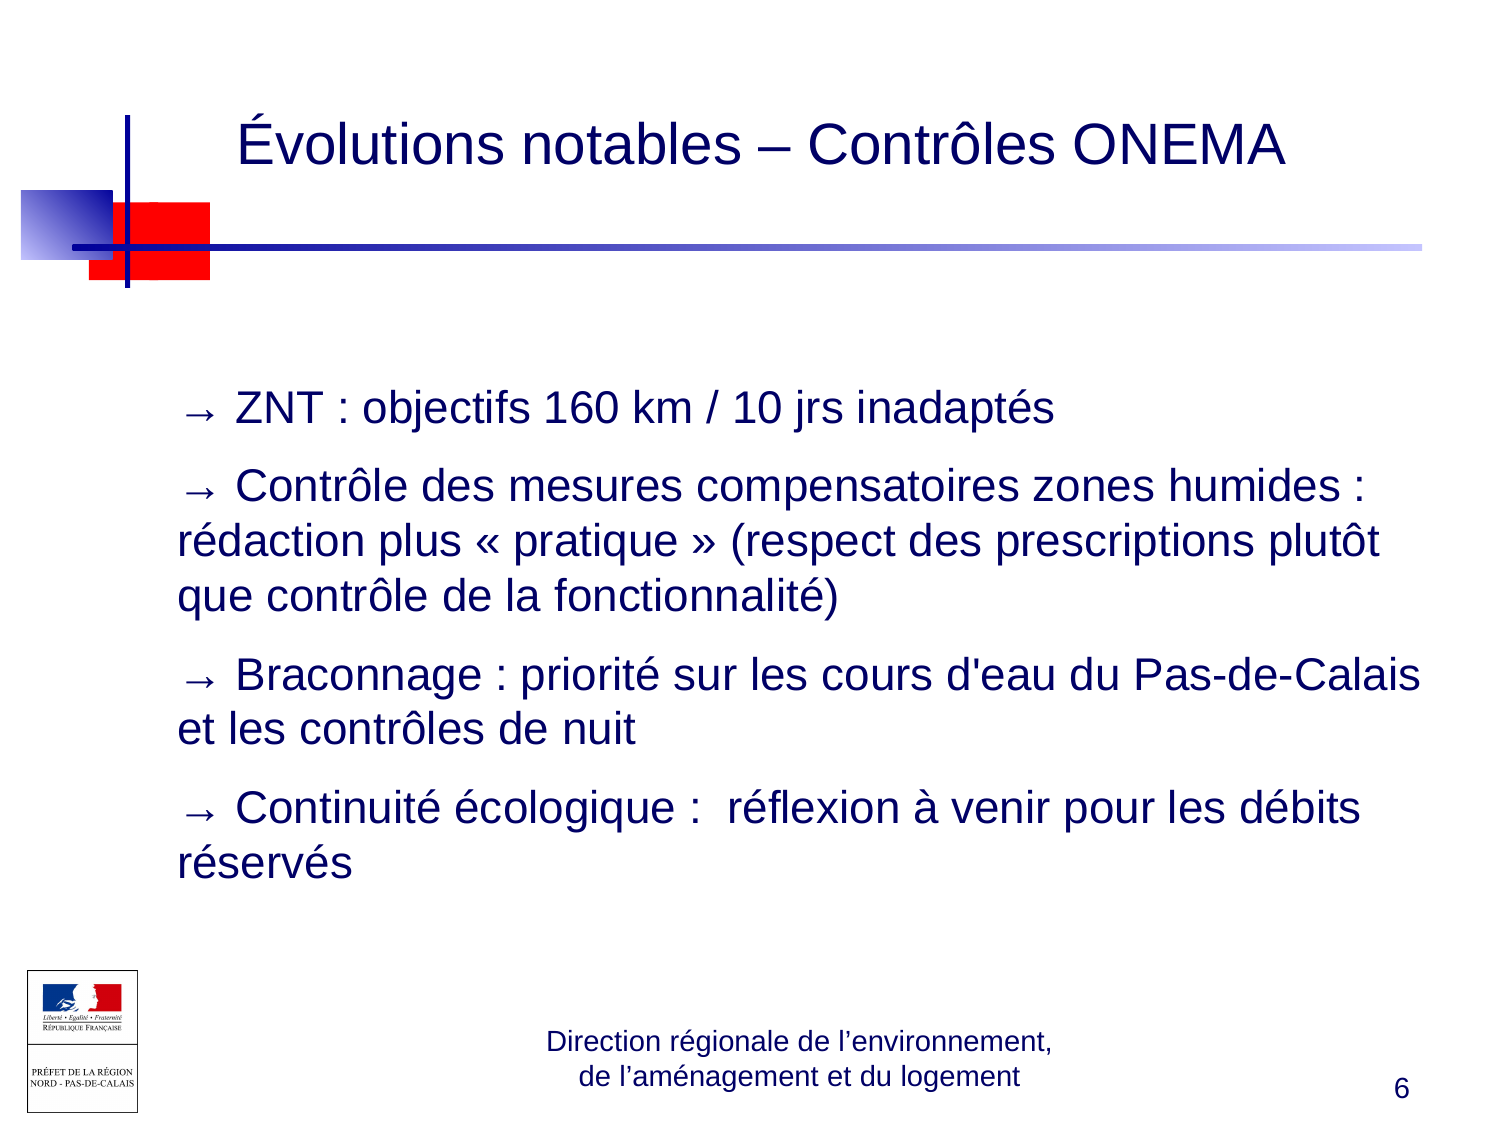

Évolutions notables – Contrôles ONEMA
# → ZNT : objectifs 160 km / 10 jrs inadaptés
→ Contrôle des mesures compensatoires zones humides : rédaction plus « pratique » (respect des prescriptions plutôt que contrôle de la fonctionnalité)
→ Braconnage : priorité sur les cours d'eau du Pas-de-Calais et les contrôles de nuit
→ Continuité écologique : réflexion à venir pour les débits réservés
6